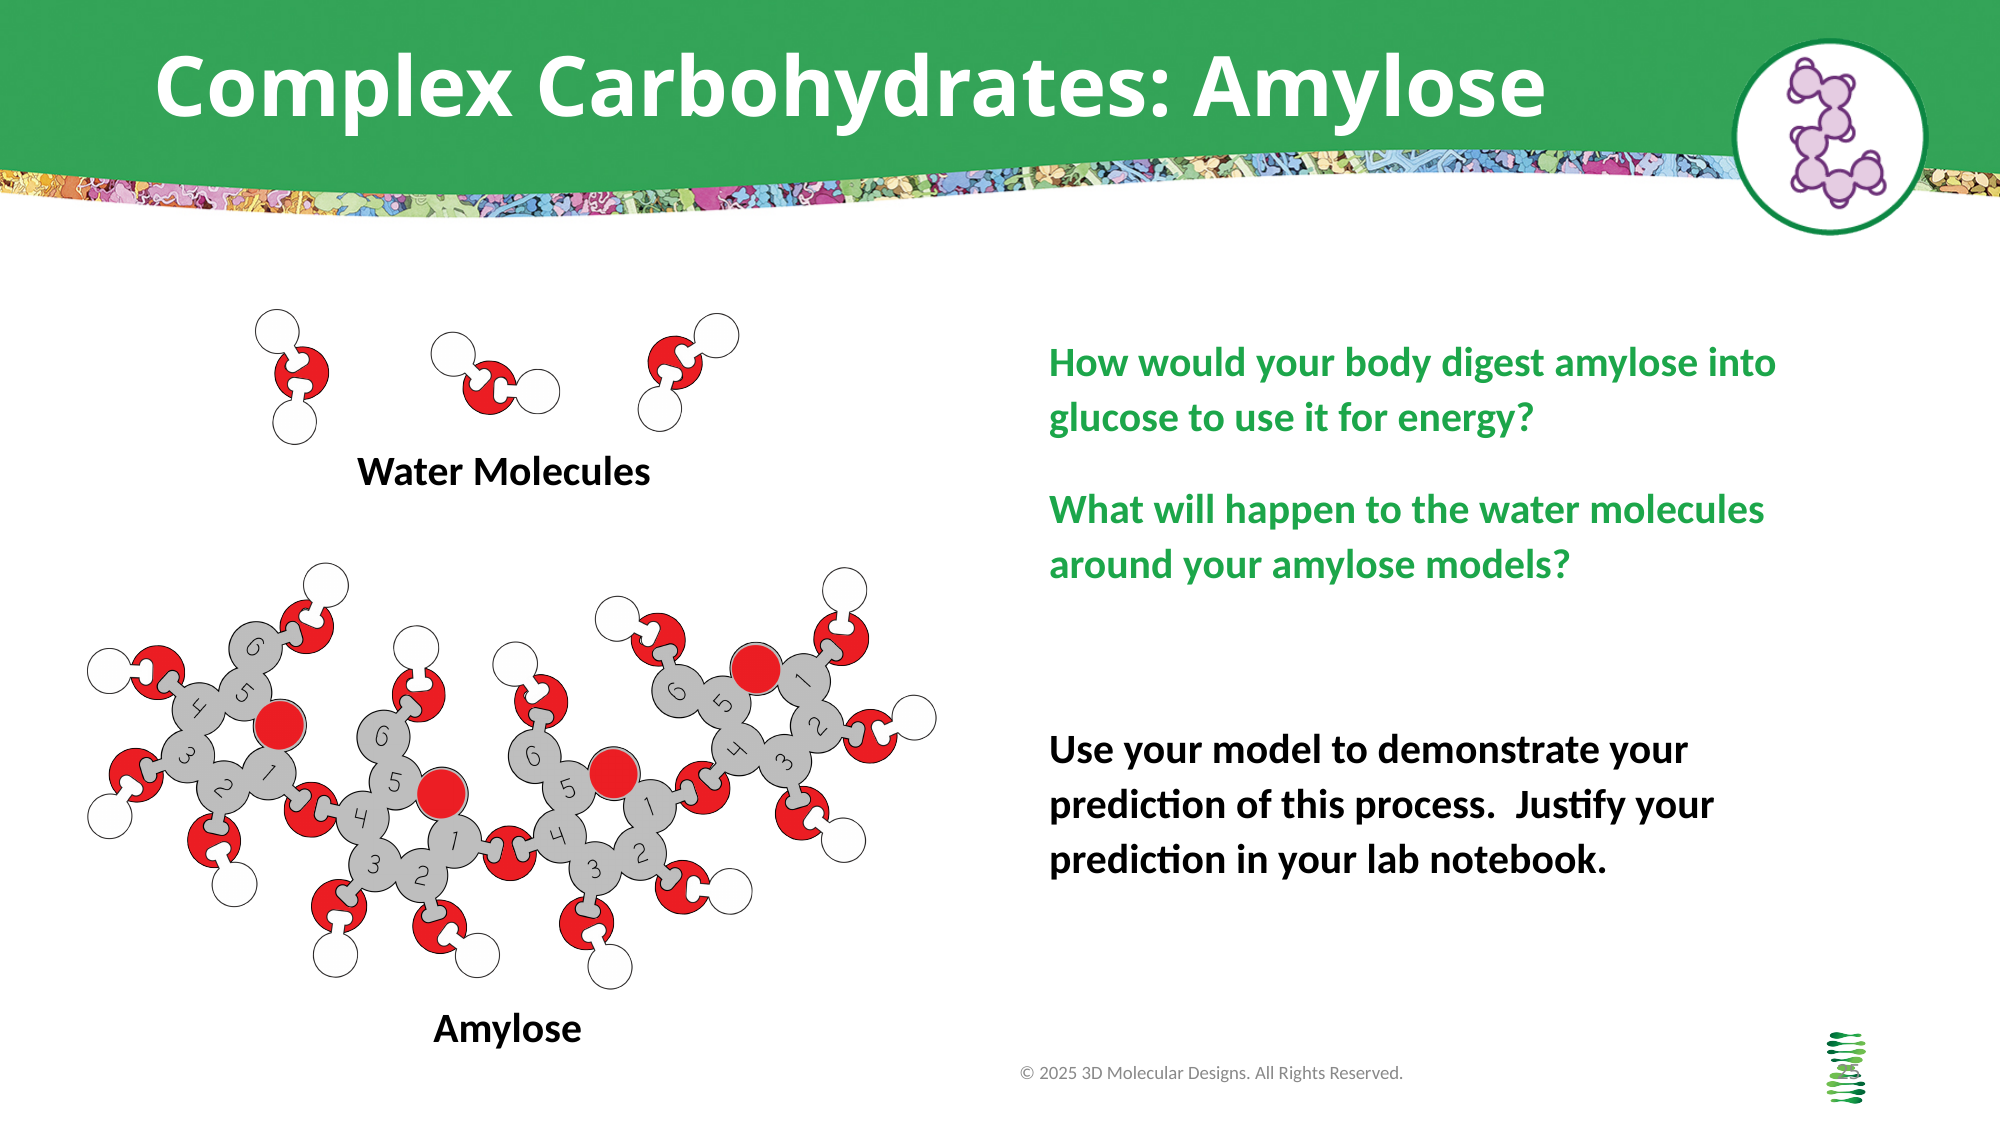

Complex Carbohydrates: Amylose
How would your body digest amylose into glucose to use it for energy?
What will happen to the water molecules around your amylose models?
Use your model to demonstrate your prediction of this process. Justify your prediction in your lab notebook.
Water Molecules
Amylose